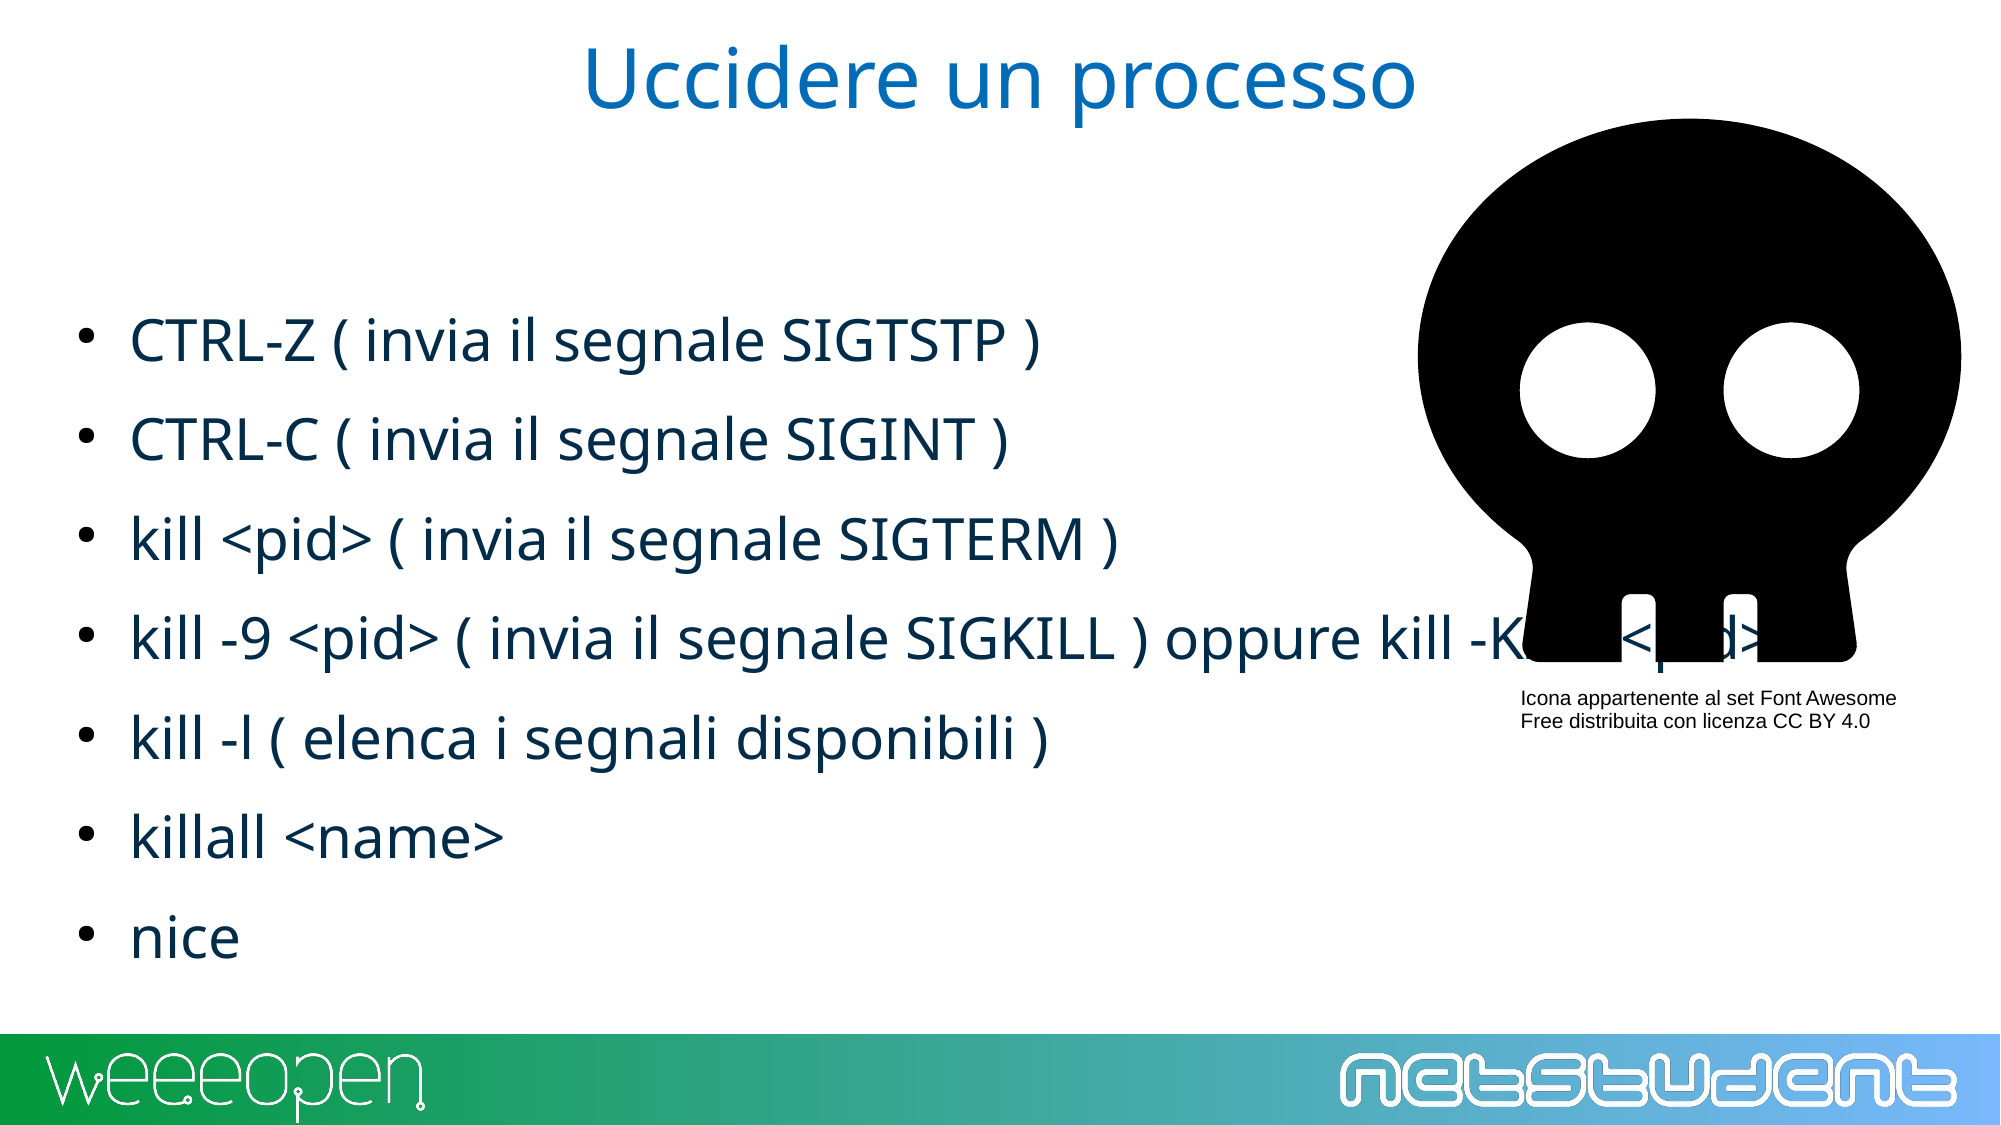

# Uccidere un processo
CTRL-Z ( invia il segnale SIGTSTP )
CTRL-C ( invia il segnale SIGINT )
kill <pid> ( invia il segnale SIGTERM )
kill -9 <pid> ( invia il segnale SIGKILL ) oppure kill -KILL <pid>
kill -l ( elenca i segnali disponibili )
killall <name>
nice
Icona appartenente al set Font Awesome Free distribuita con licenza CC BY 4.0